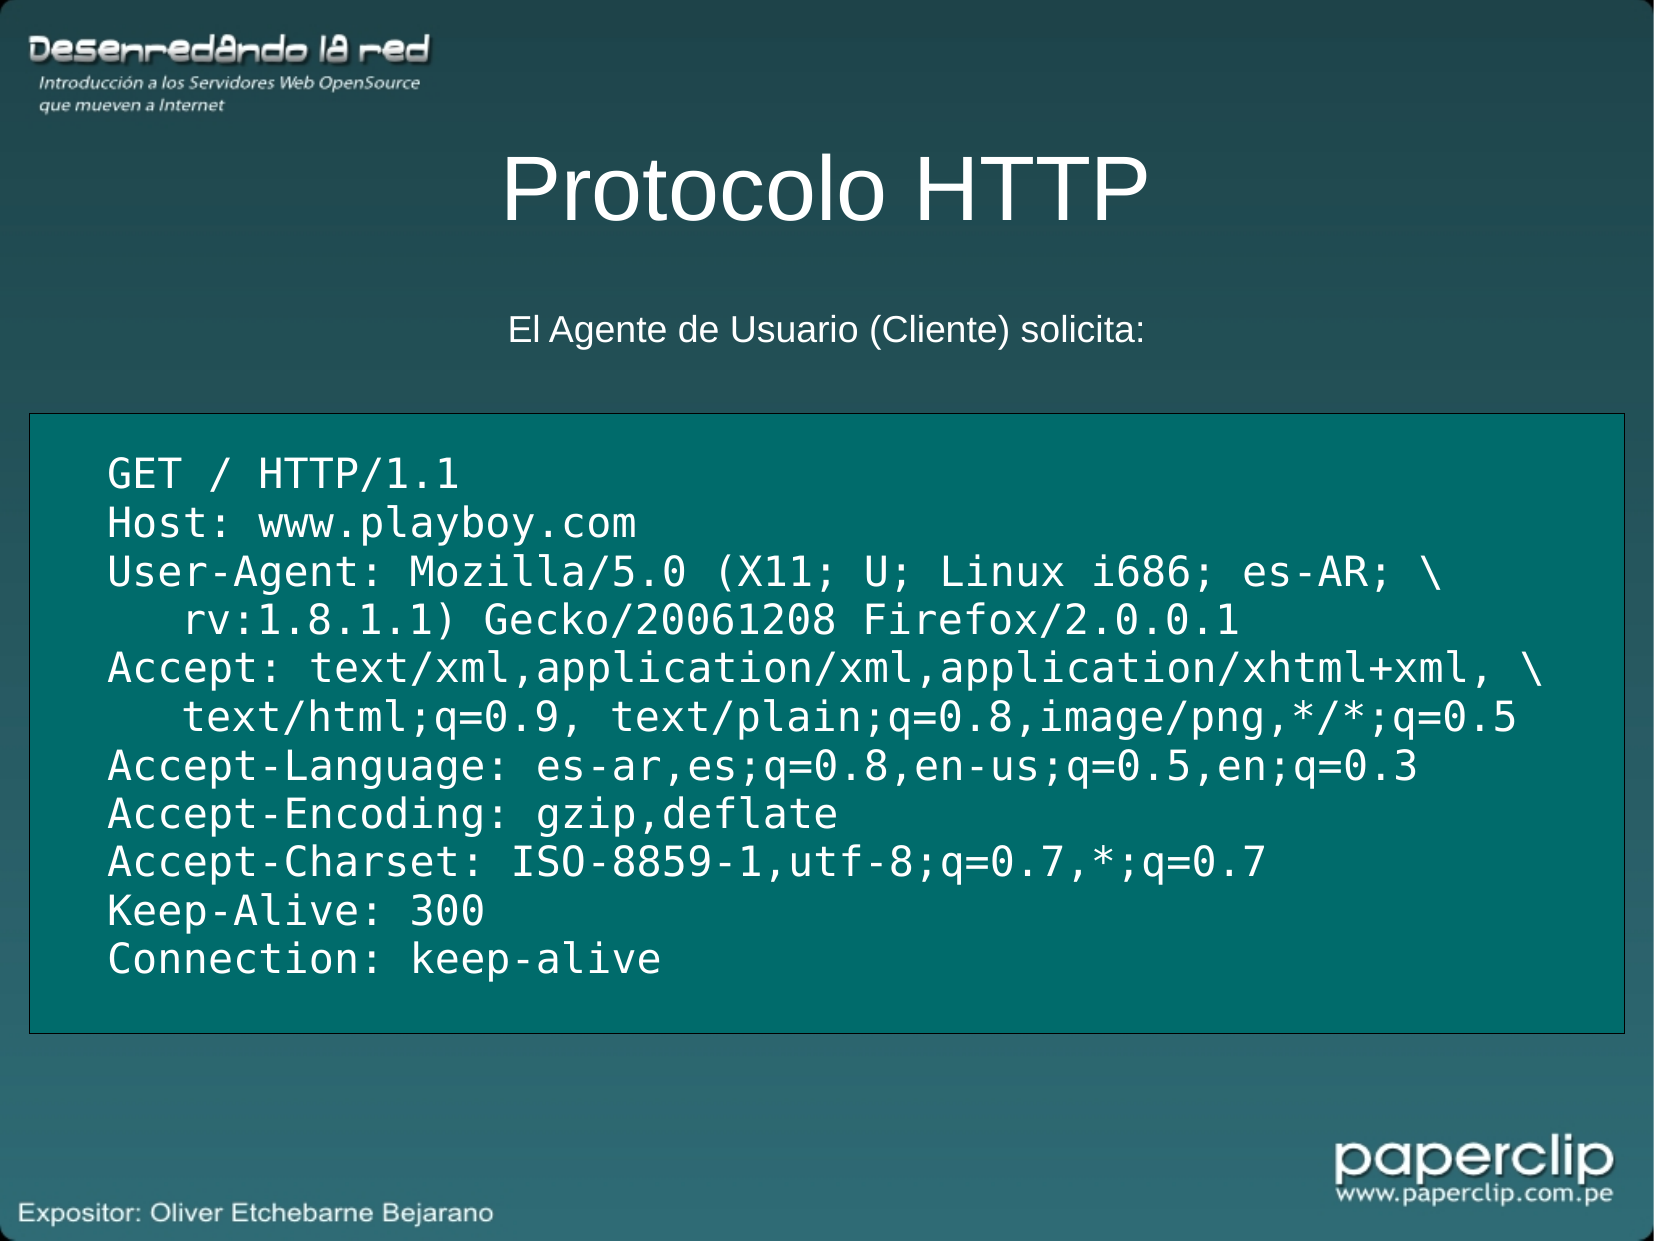

# Protocolo HTTP
El Agente de Usuario (Cliente) solicita:
GET / HTTP/1.1
Host: www.playboy.com
User-Agent: Mozilla/5.0 (X11; U; Linux i686; es-AR; \
	rv:1.8.1.1) Gecko/20061208 Firefox/2.0.0.1
Accept: text/xml,application/xml,application/xhtml+xml, \
	text/html;q=0.9, text/plain;q=0.8,image/png,*/*;q=0.5
Accept-Language: es-ar,es;q=0.8,en-us;q=0.5,en;q=0.3
Accept-Encoding: gzip,deflate
Accept-Charset: ISO-8859-1,utf-8;q=0.7,*;q=0.7
Keep-Alive: 300
Connection: keep-alive